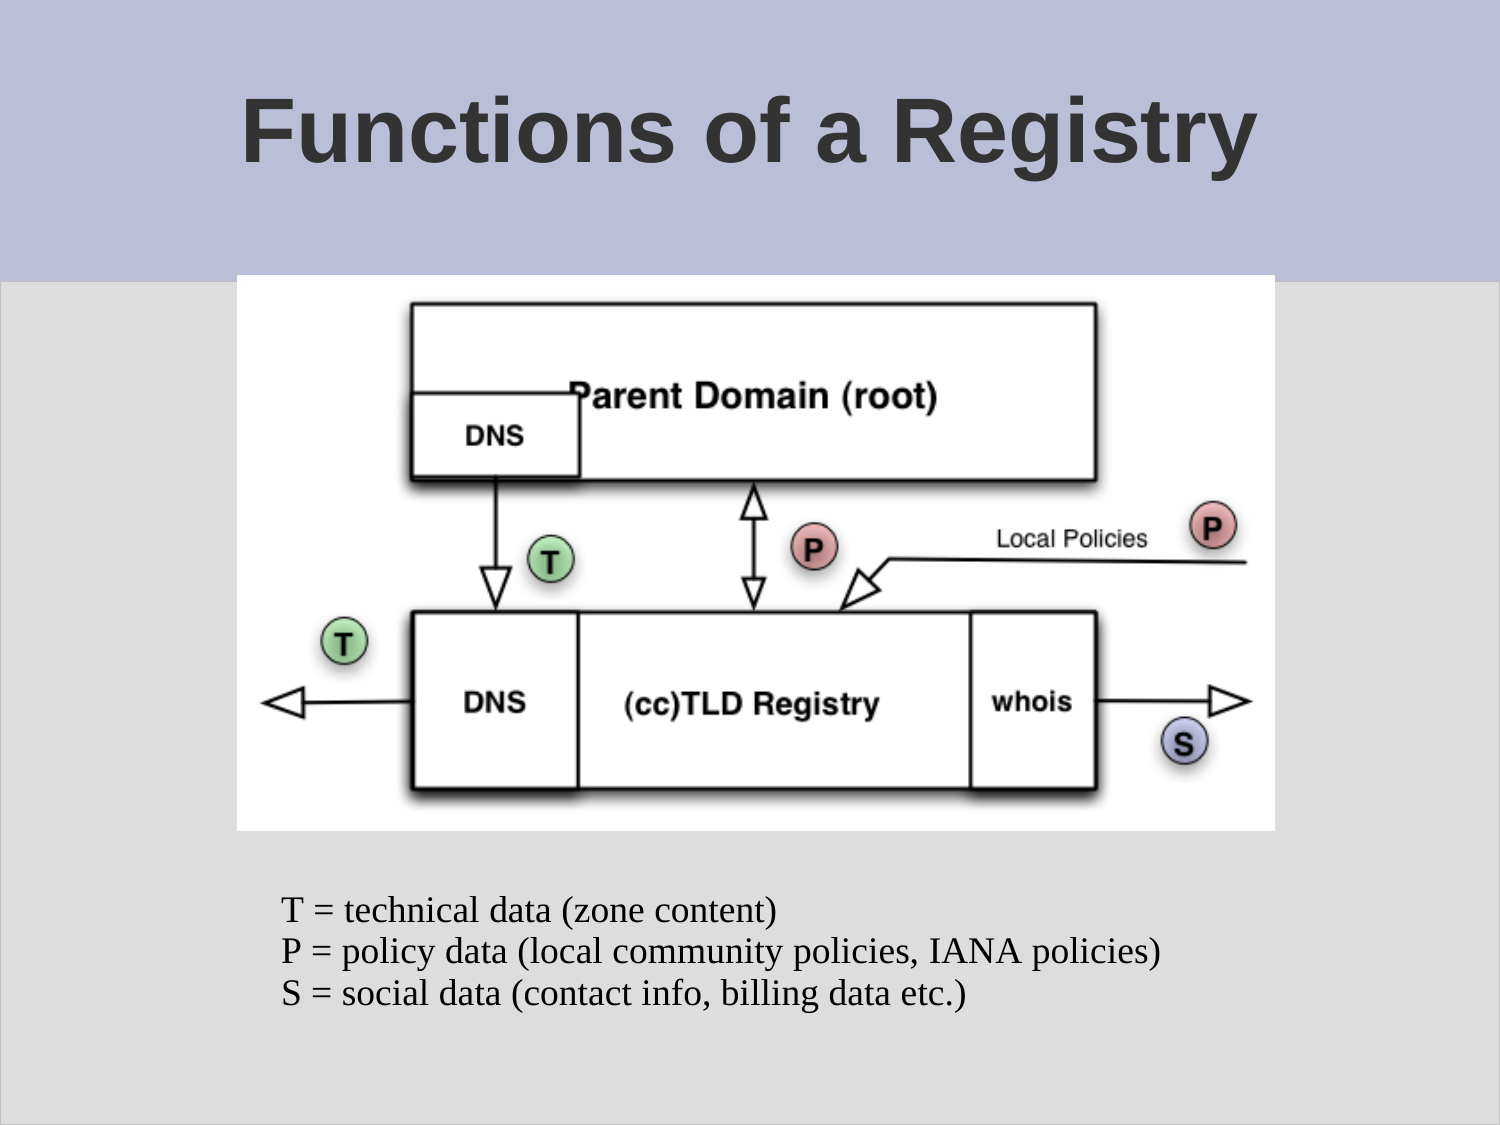

# Functions of a Registry
T = technical data (zone content)
P = policy data (local community policies, IANA policies)
S = social data (contact info, billing data etc.)